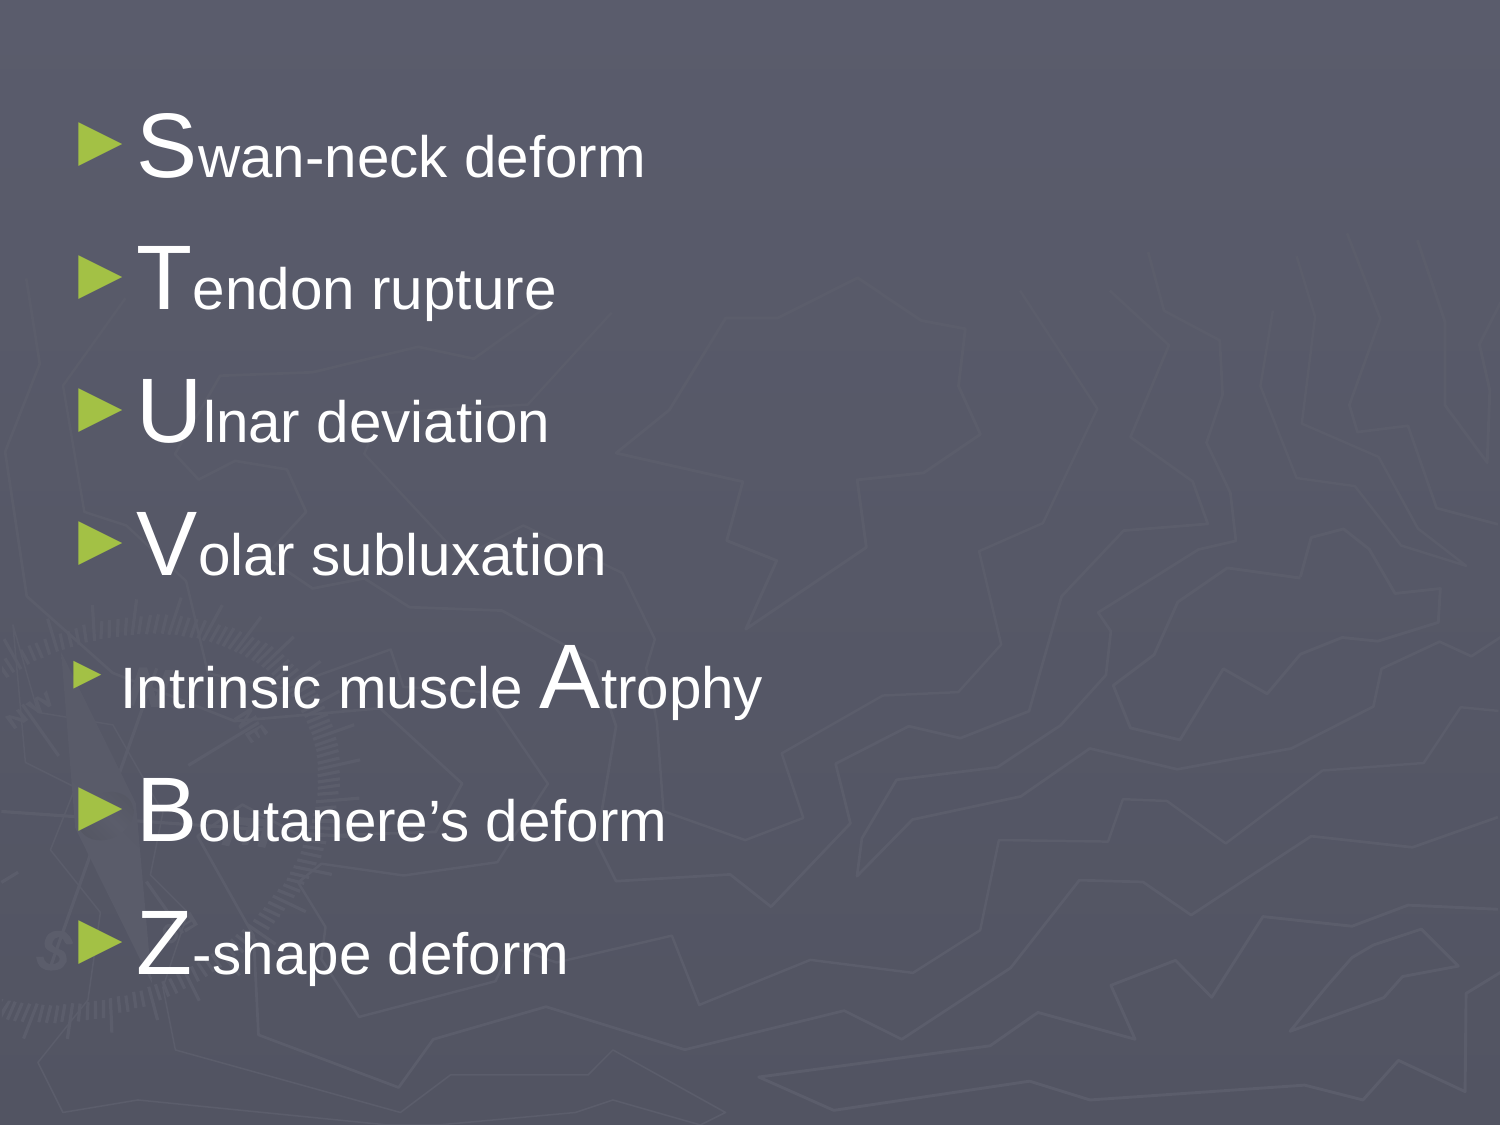

Swan-neck deform
Tendon rupture
Ulnar deviation
Volar subluxation
Intrinsic muscle Atrophy
Boutanere’s deform
Z-shape deform